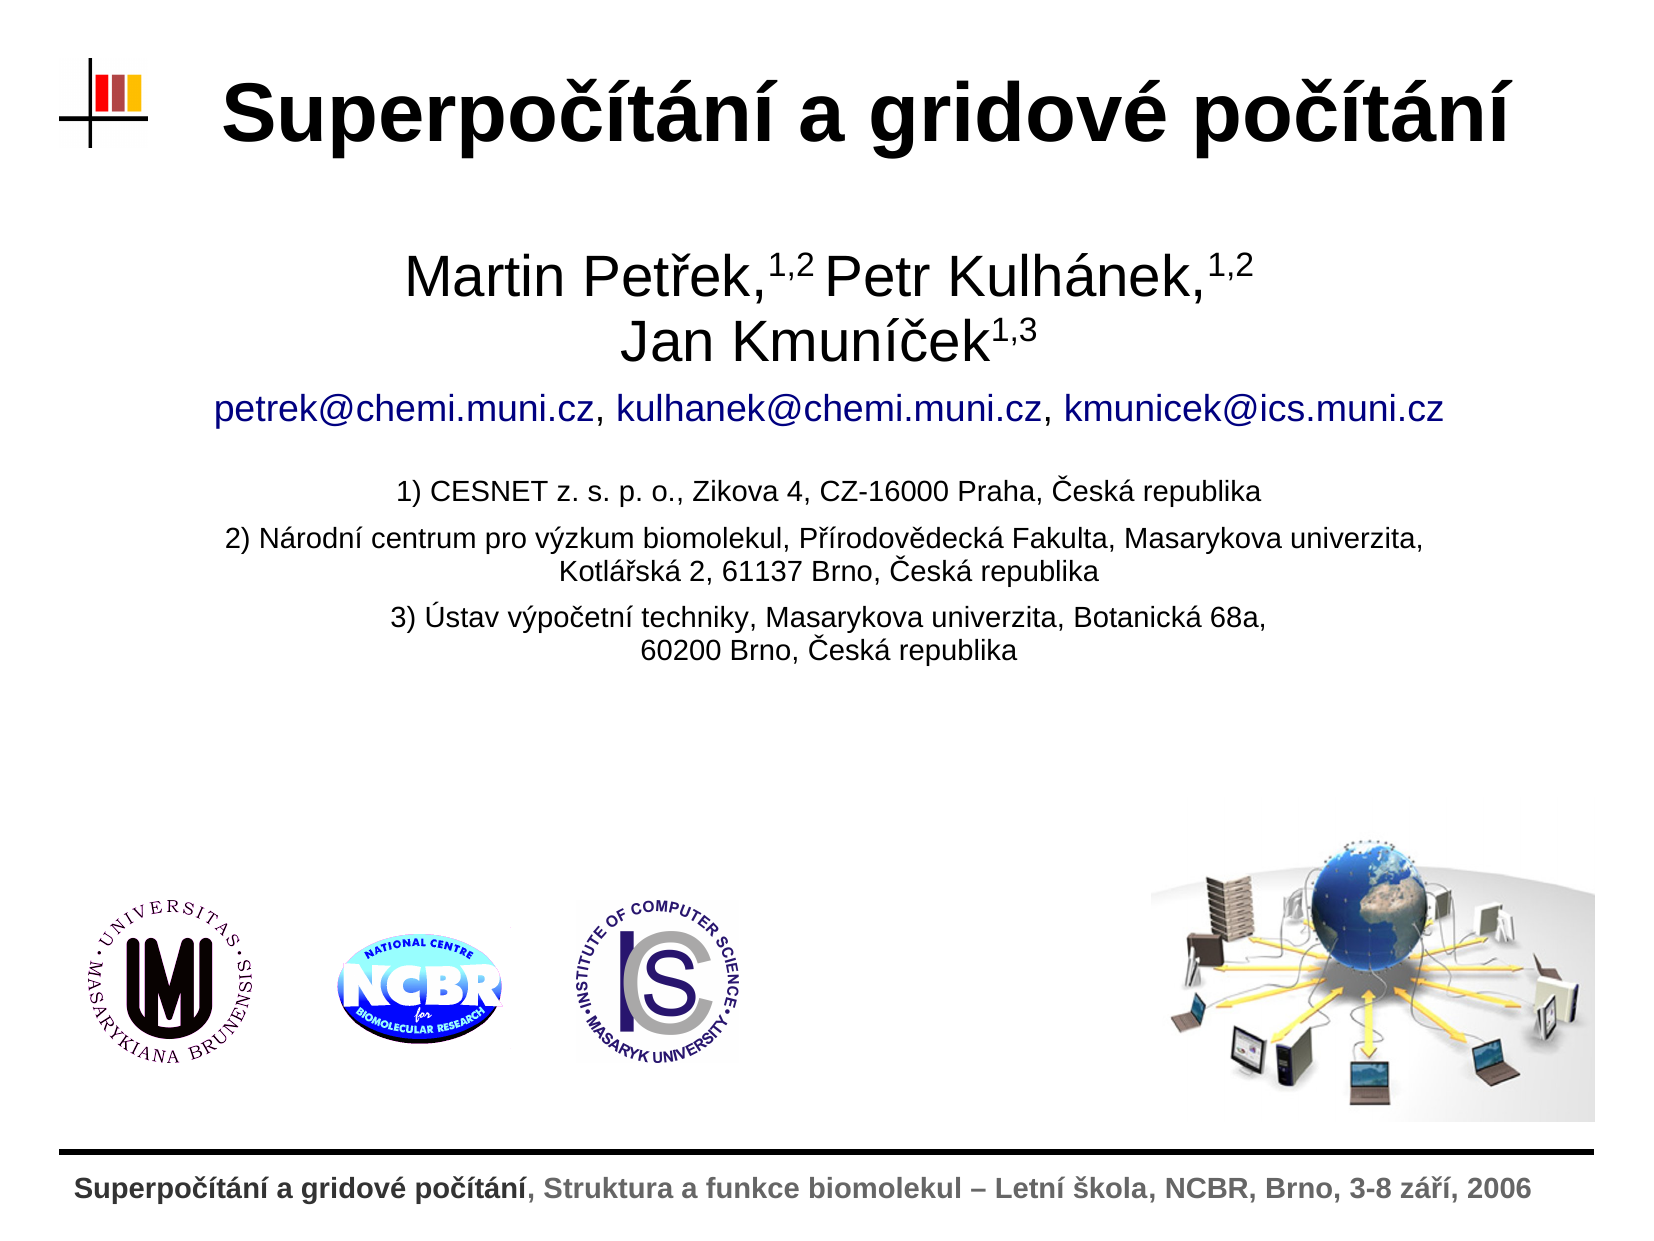

Superpočítání a gridové počítání
Martin Petřek,1,2 Petr Kulhánek,1,2
Jan Kmuníček1,3
petrek@chemi.muni.cz, kulhanek@chemi.muni.cz, kmunicek@ics.muni.cz
1) CESNET z. s. p. o., Zikova 4, CZ-16000 Praha, Česká republika
2) Národní centrum pro výzkum biomolekul, Přírodovědecká Fakulta, Masarykova univerzita,
Kotlářská 2, 61137 Brno, Česká republika
3) Ústav výpočetní techniky, Masarykova univerzita, Botanická 68a,
60200 Brno, Česká republika
Superpočítání a gridové počítání, Struktura a funkce biomolekul – Letní škola, NCBR, Brno, 3-8 září, 2006